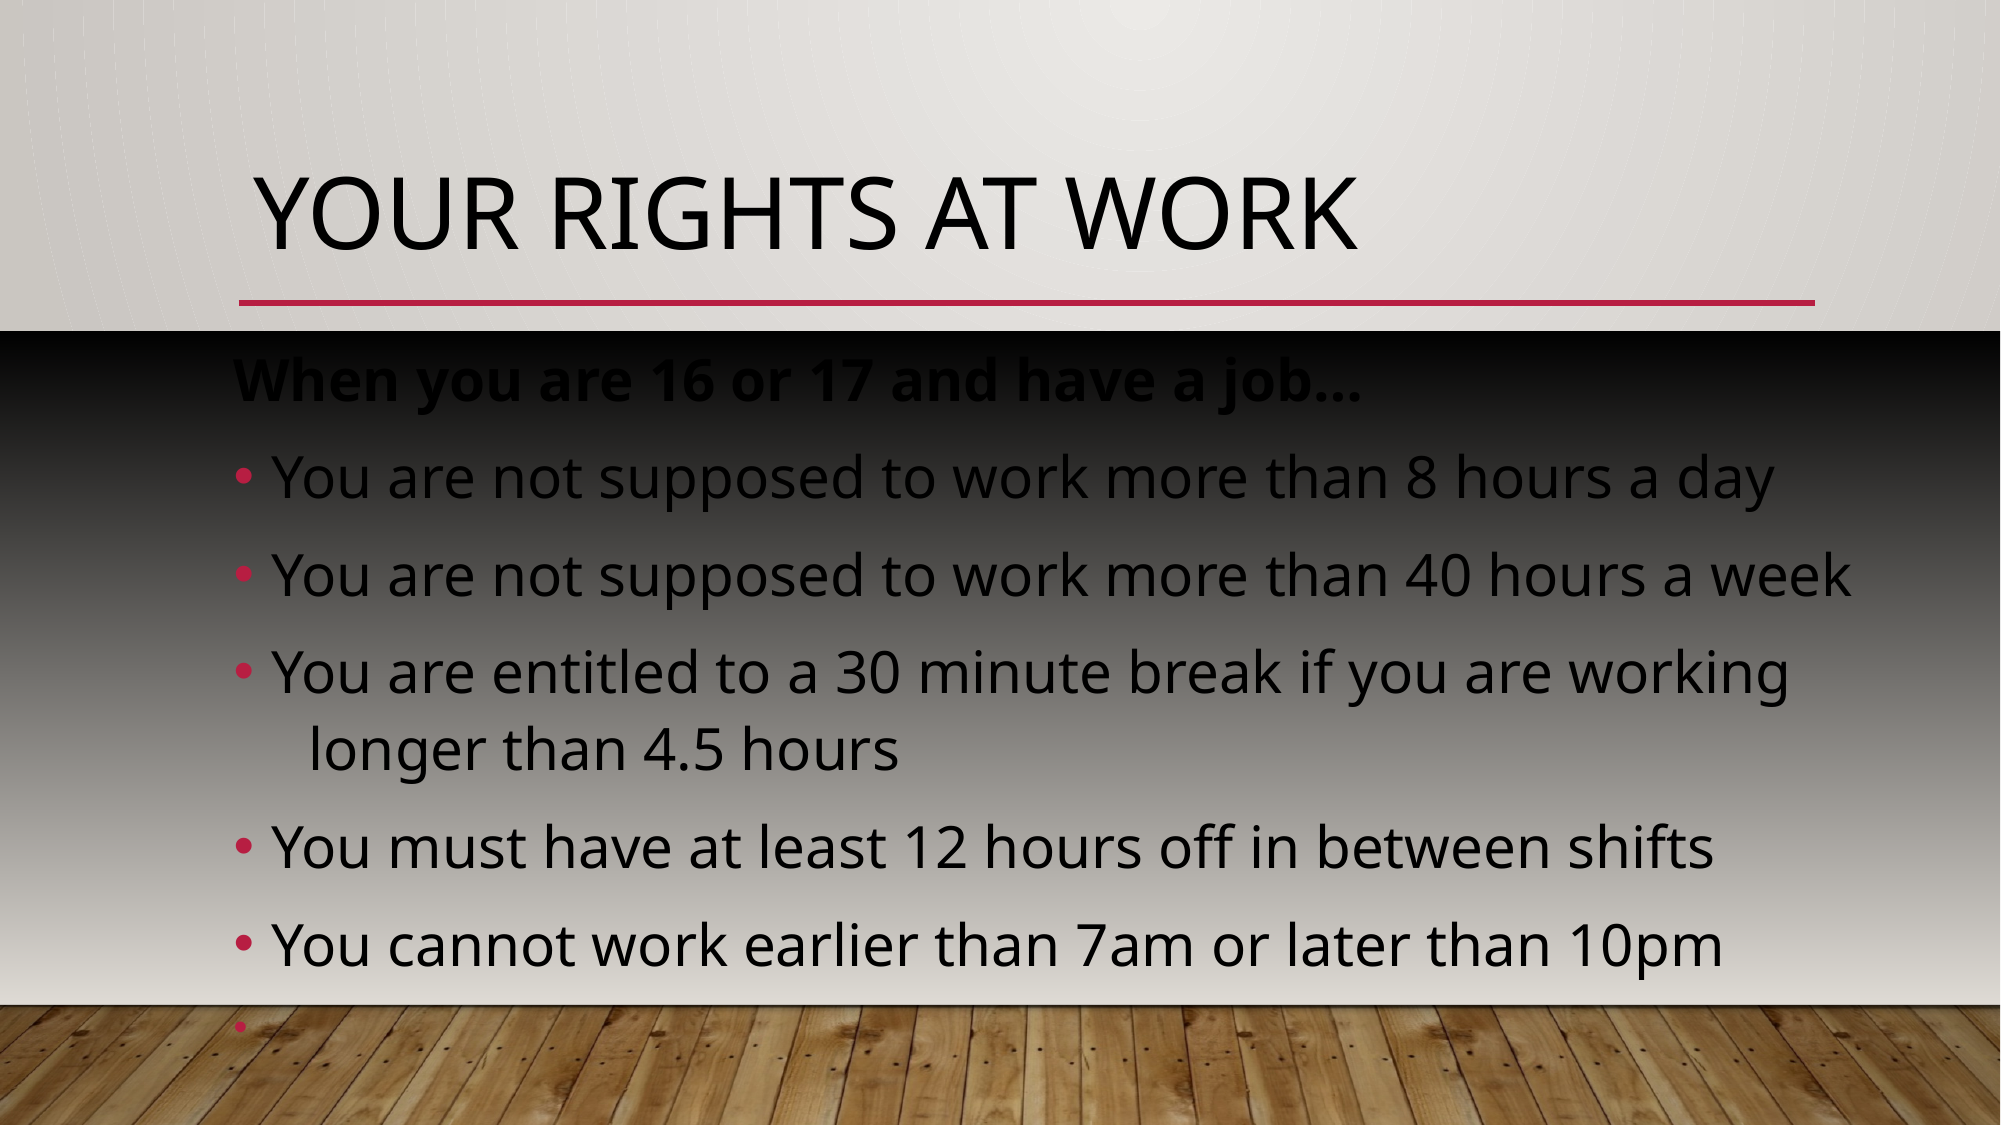

# Your rights at work
When you are 16 or 17 and have a job…
You are not supposed to work more than 8 hours a day
You are not supposed to work more than 40 hours a week
You are entitled to a 30 minute break if you are working longer than 4.5 hours
You must have at least 12 hours off in between shifts
You cannot work earlier than 7am or later than 10pm